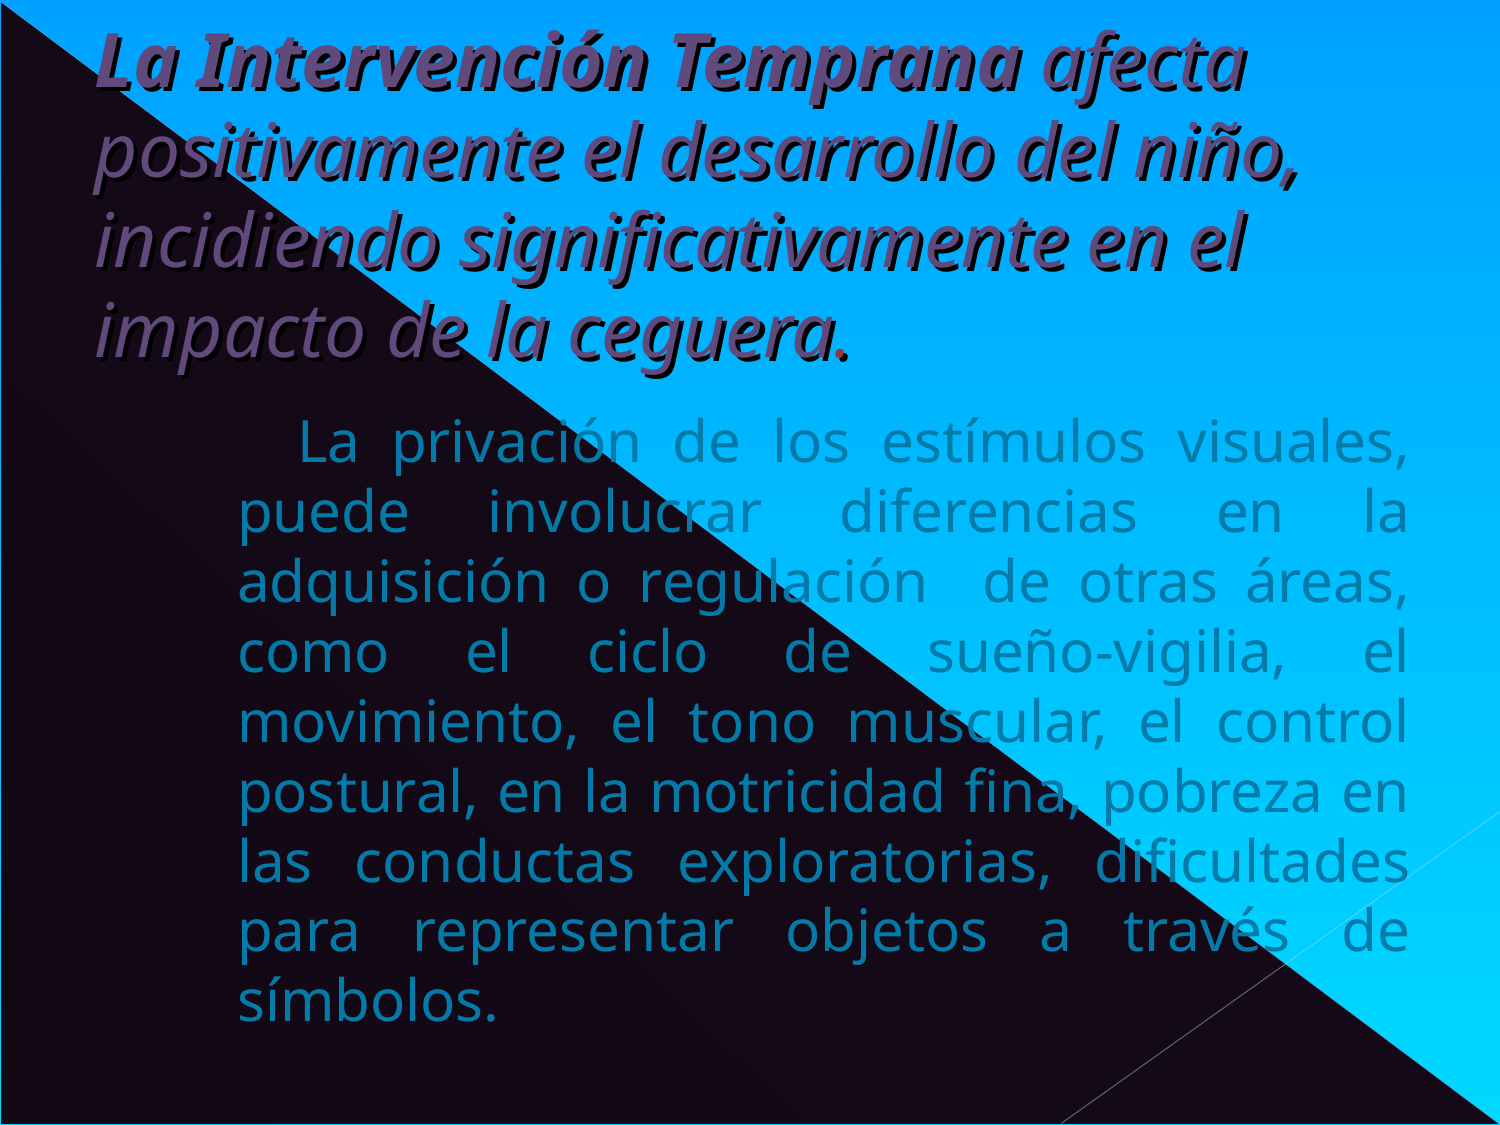

# La Intervención Temprana afecta positivamente el desarrollo del niño, incidiendo significativamente en el impacto de la ceguera.
 La privación de los estímulos visuales, puede involucrar diferencias en la adquisición o regulación de otras áreas, como el ciclo de sueño-vigilia, el movimiento, el tono muscular, el control postural, en la motricidad fina, pobreza en las conductas exploratorias, dificultades para representar objetos a través de símbolos.